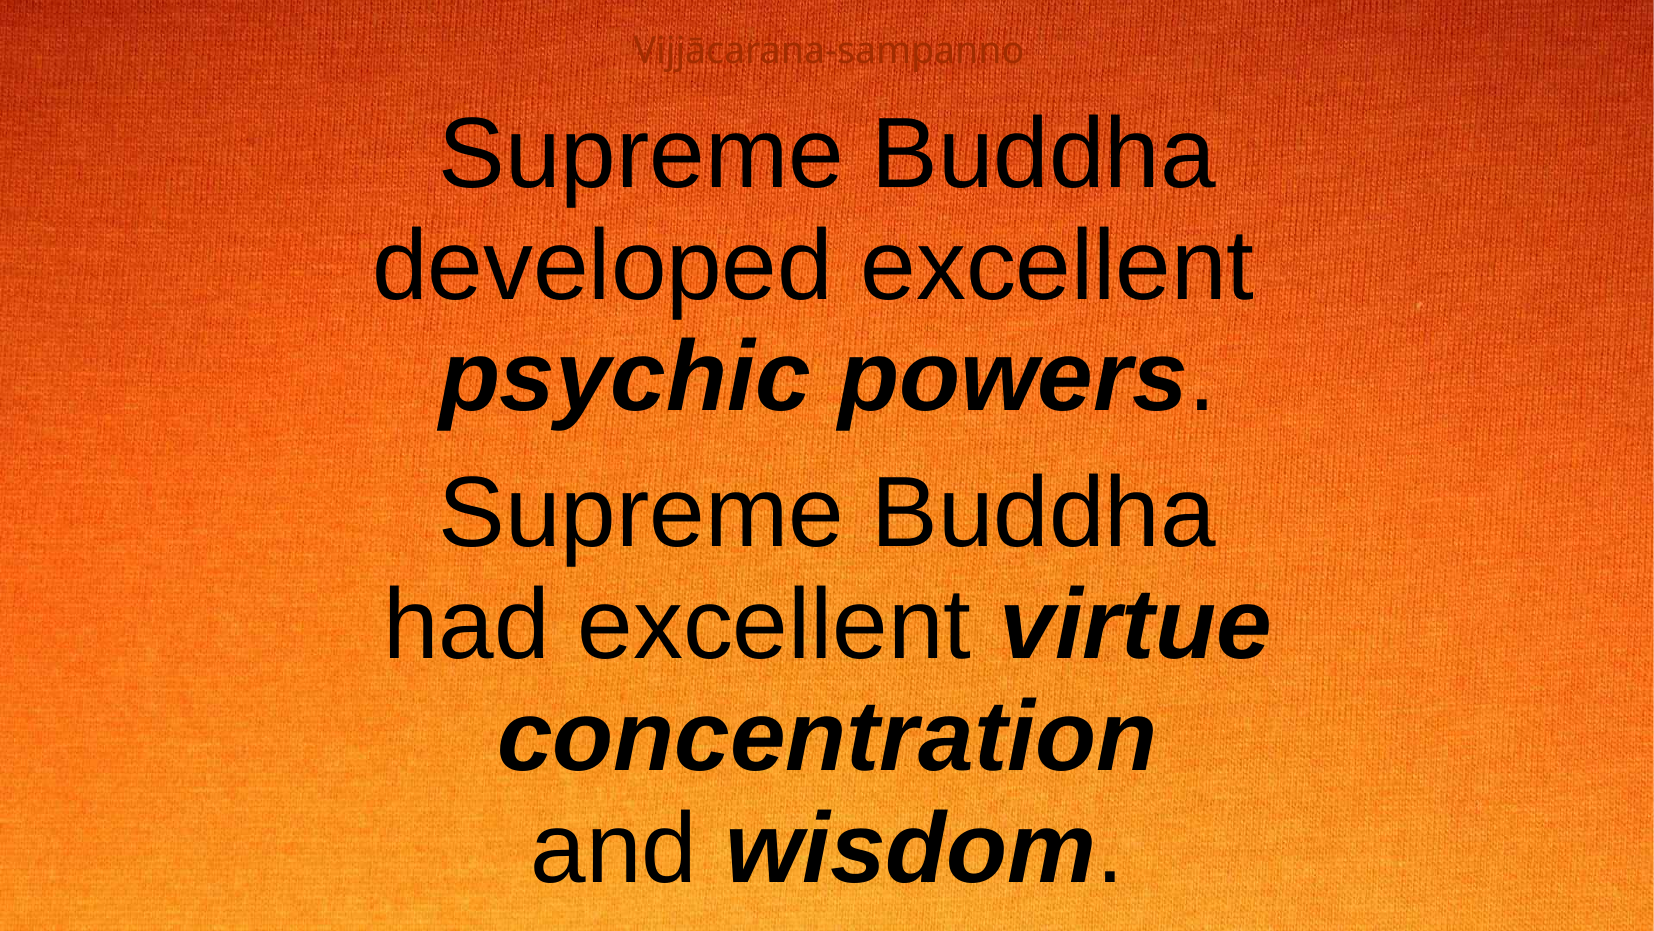

# Supreme Buddha
developed excellent
psychic powers.
Supreme Buddha
had excellent virtue
concentration
and wisdom.
Vijjācarana-sampanno